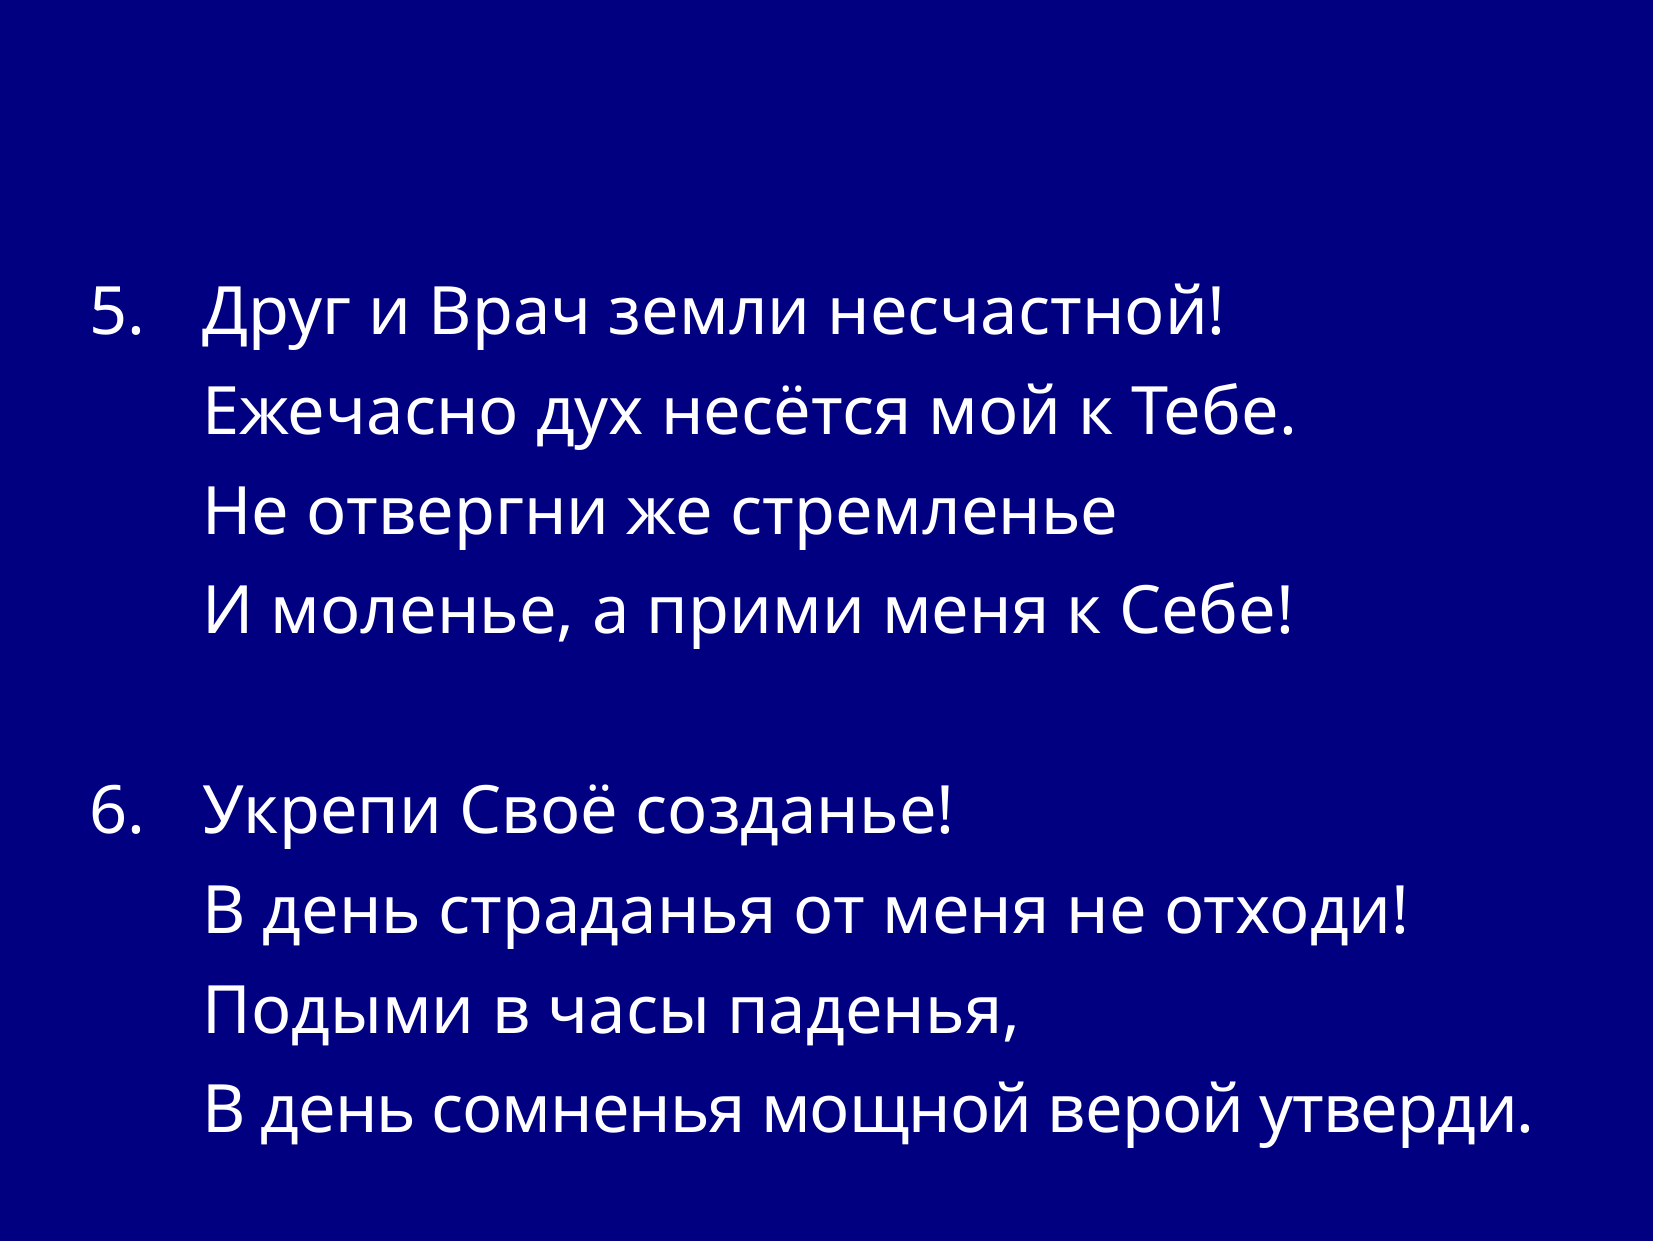

5.	Друг и Врач земли несчастной!
	Ежечасно дух несётся мой к Тебе.
	Не отвергни же стремленье
	И моленье, а прими меня к Себе!
6.	Укрепи Своё созданье!
	В день страданья от меня не отходи!
	Подыми в часы паденья,
	В день сомненья мощной верой утверди.